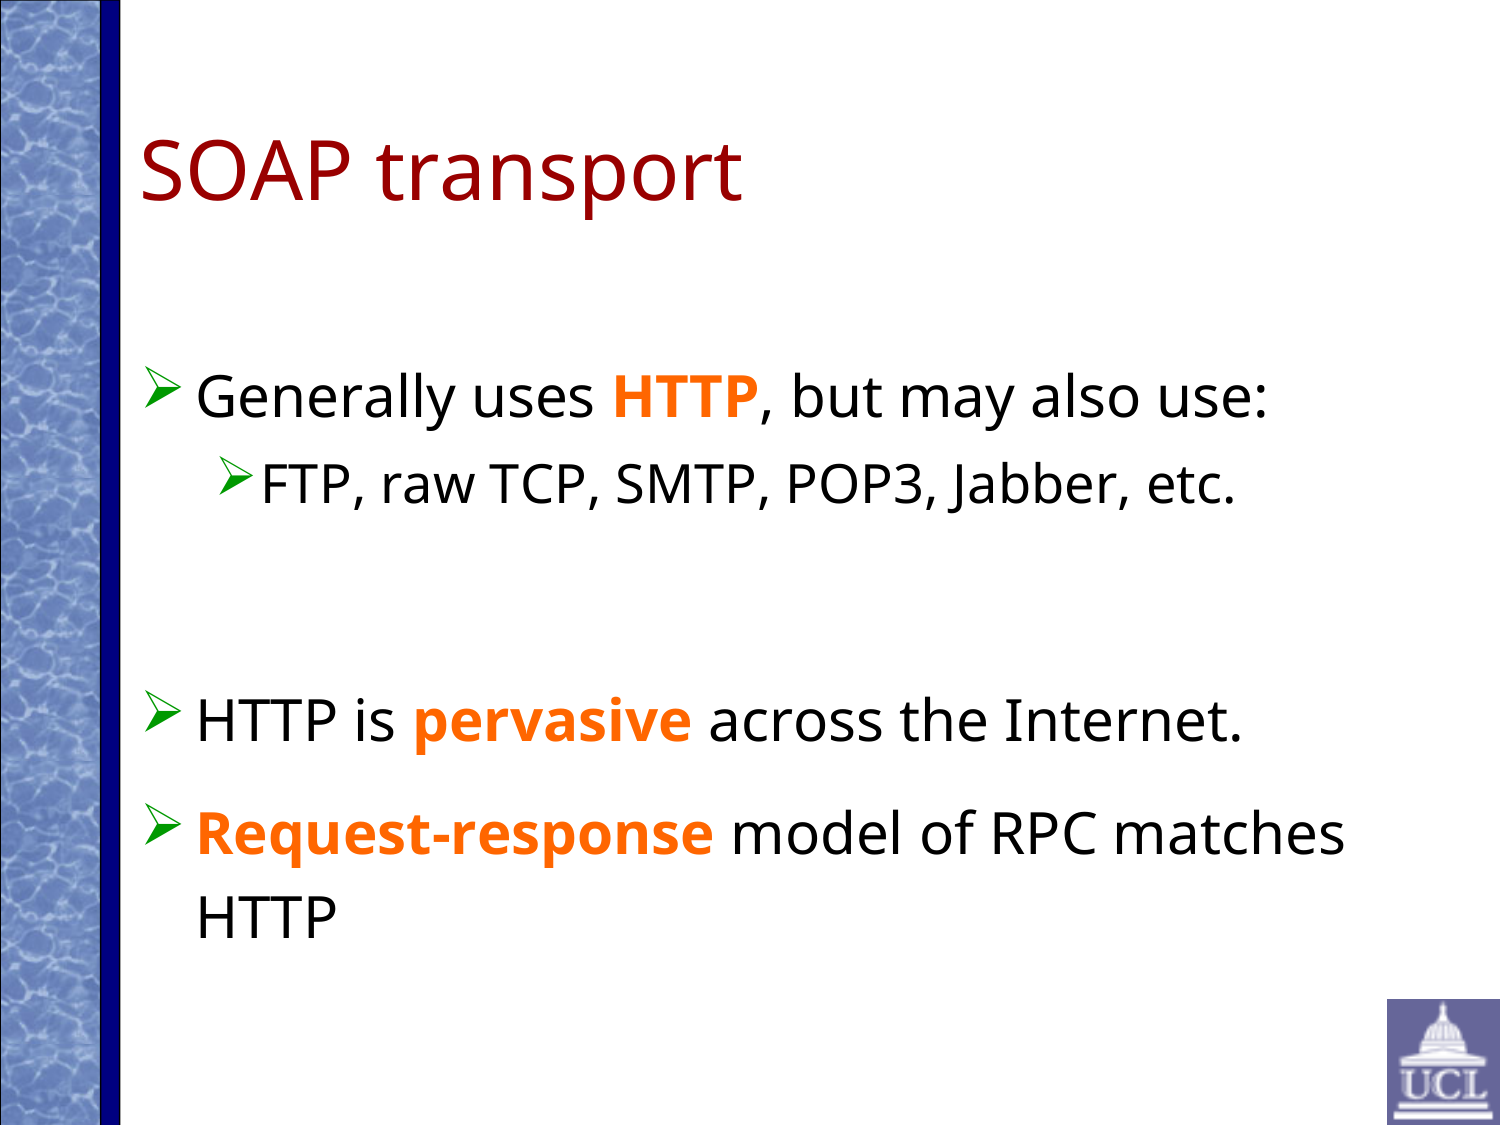

# SOAP transport
Generally uses HTTP, but may also use:
FTP, raw TCP, SMTP, POP3, Jabber, etc.
HTTP is pervasive across the Internet.
Request-response model of RPC matches HTTP